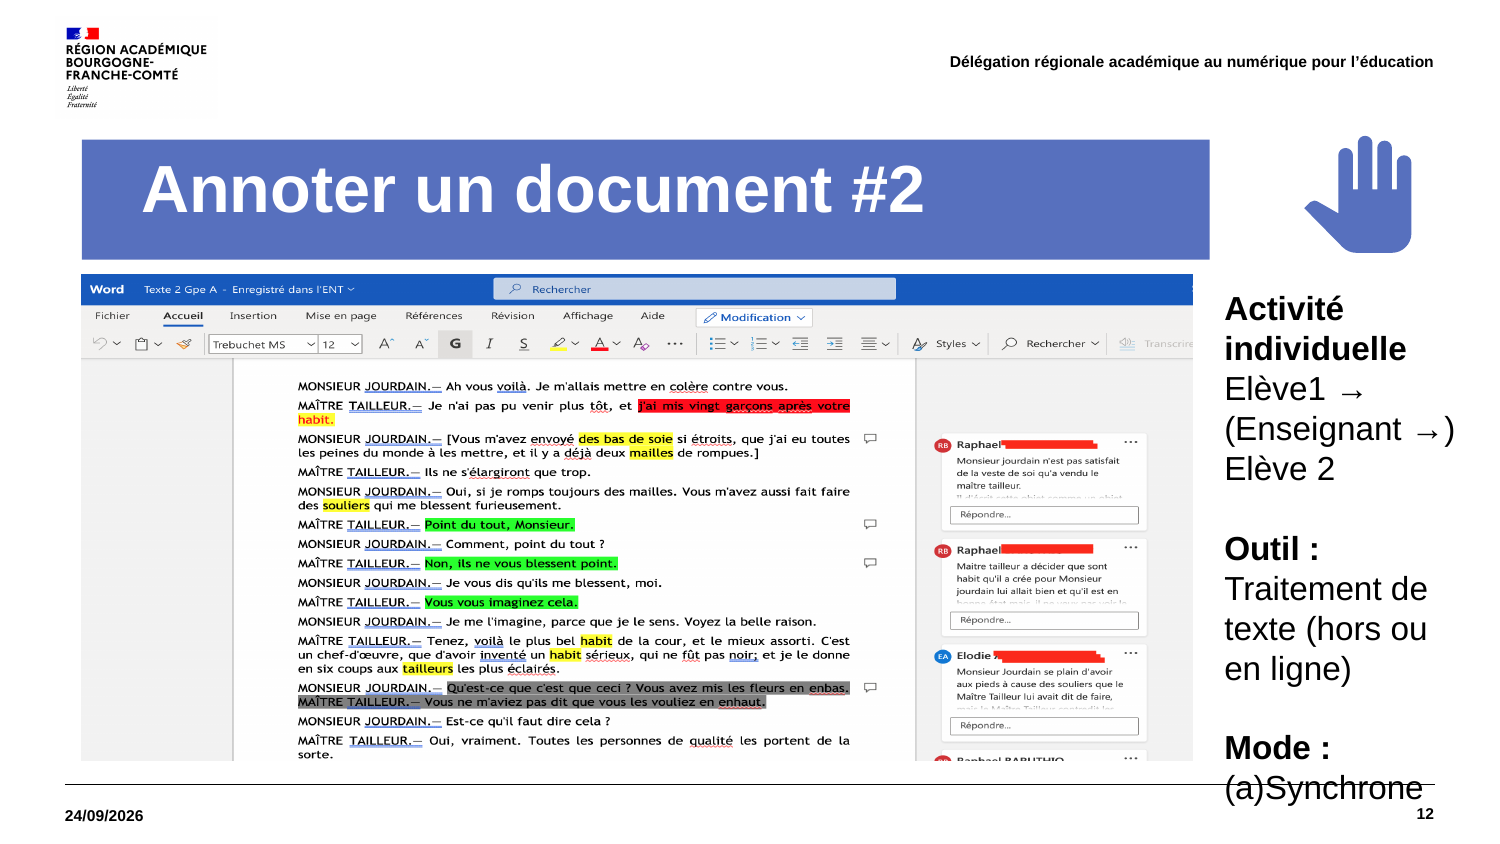

Délégation régionale académique au numérique pour l’éducation
Annoter un document #2
Activité individuelle
Elève1 → (Enseignant →) Elève 2
Outil :
Traitement de texte (hors ou en ligne)
Mode :
(a)Synchrone